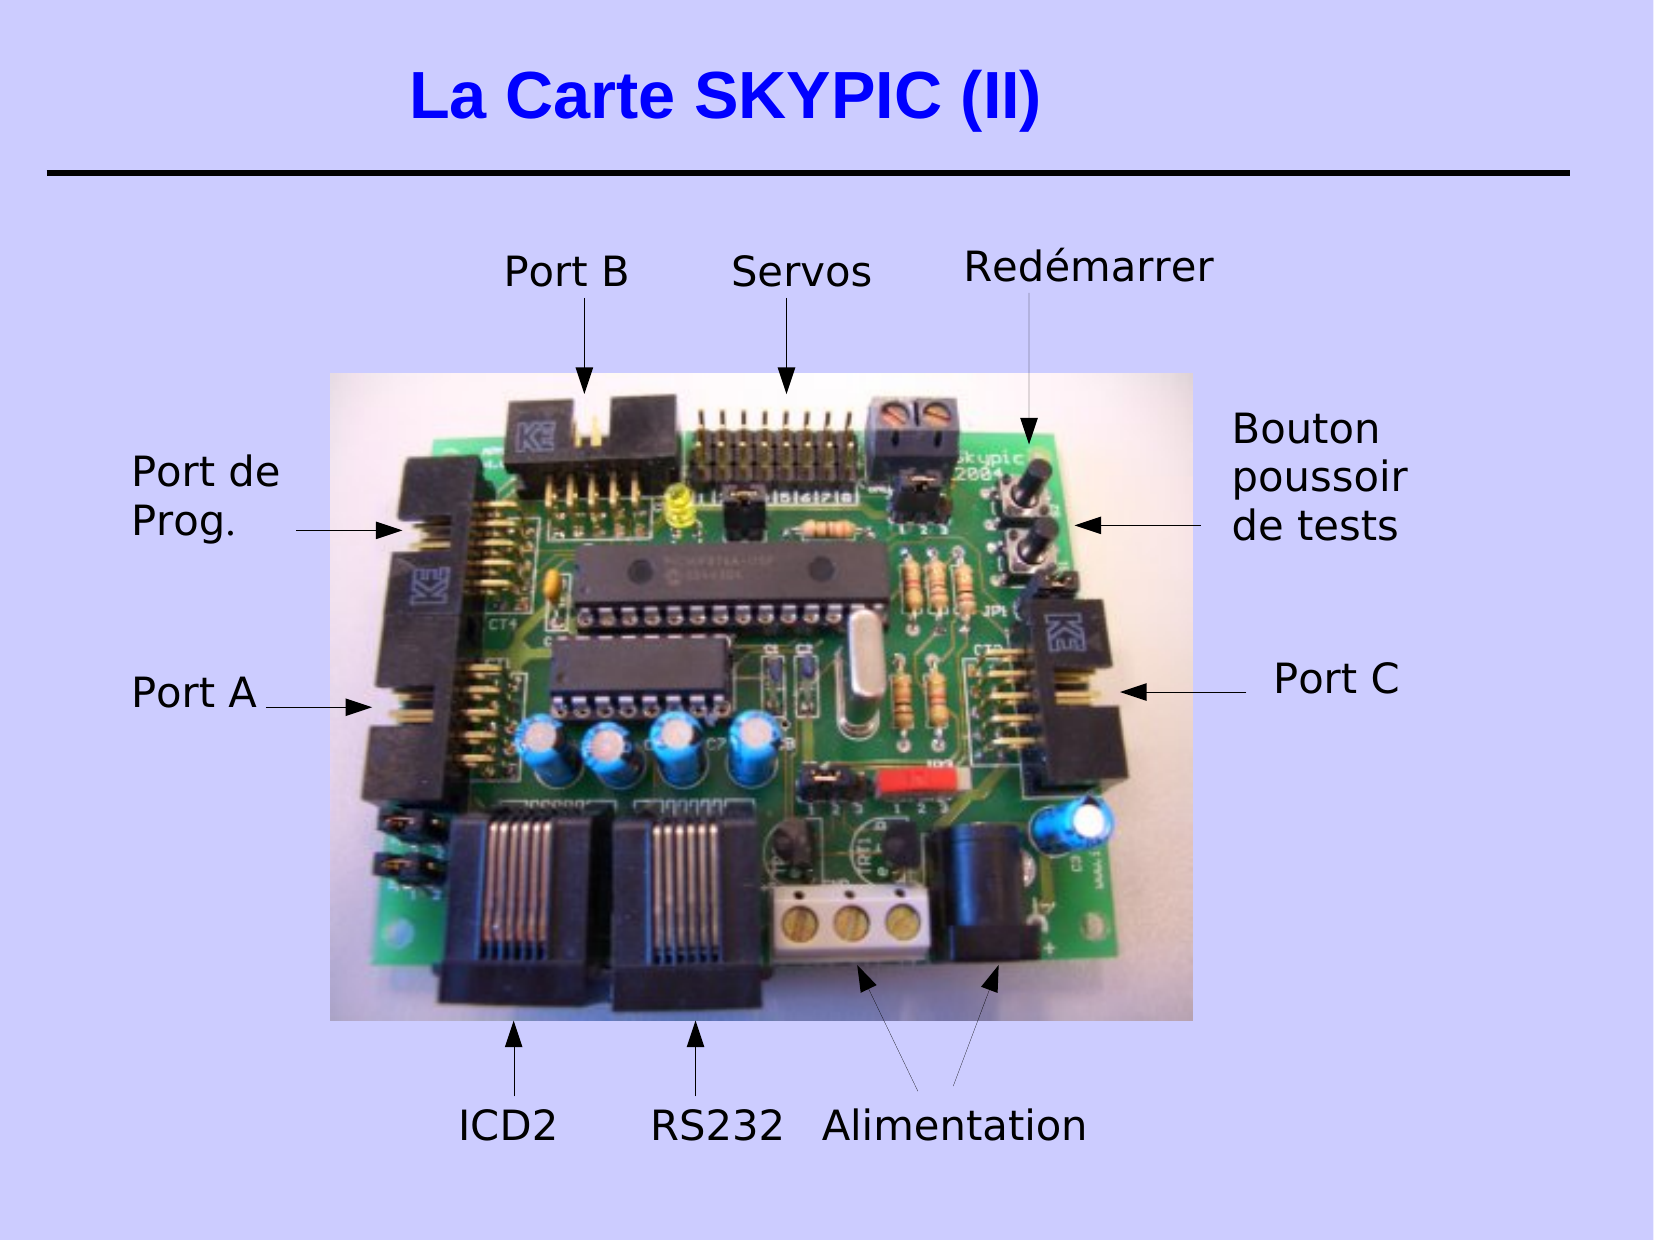

# La Carte SKYPIC (II)
Redémarrer
Port B
Servos
ICD2
RS232
Alimentation
Bouton
poussoir
de tests
Port de
Prog.
Port C
Port A